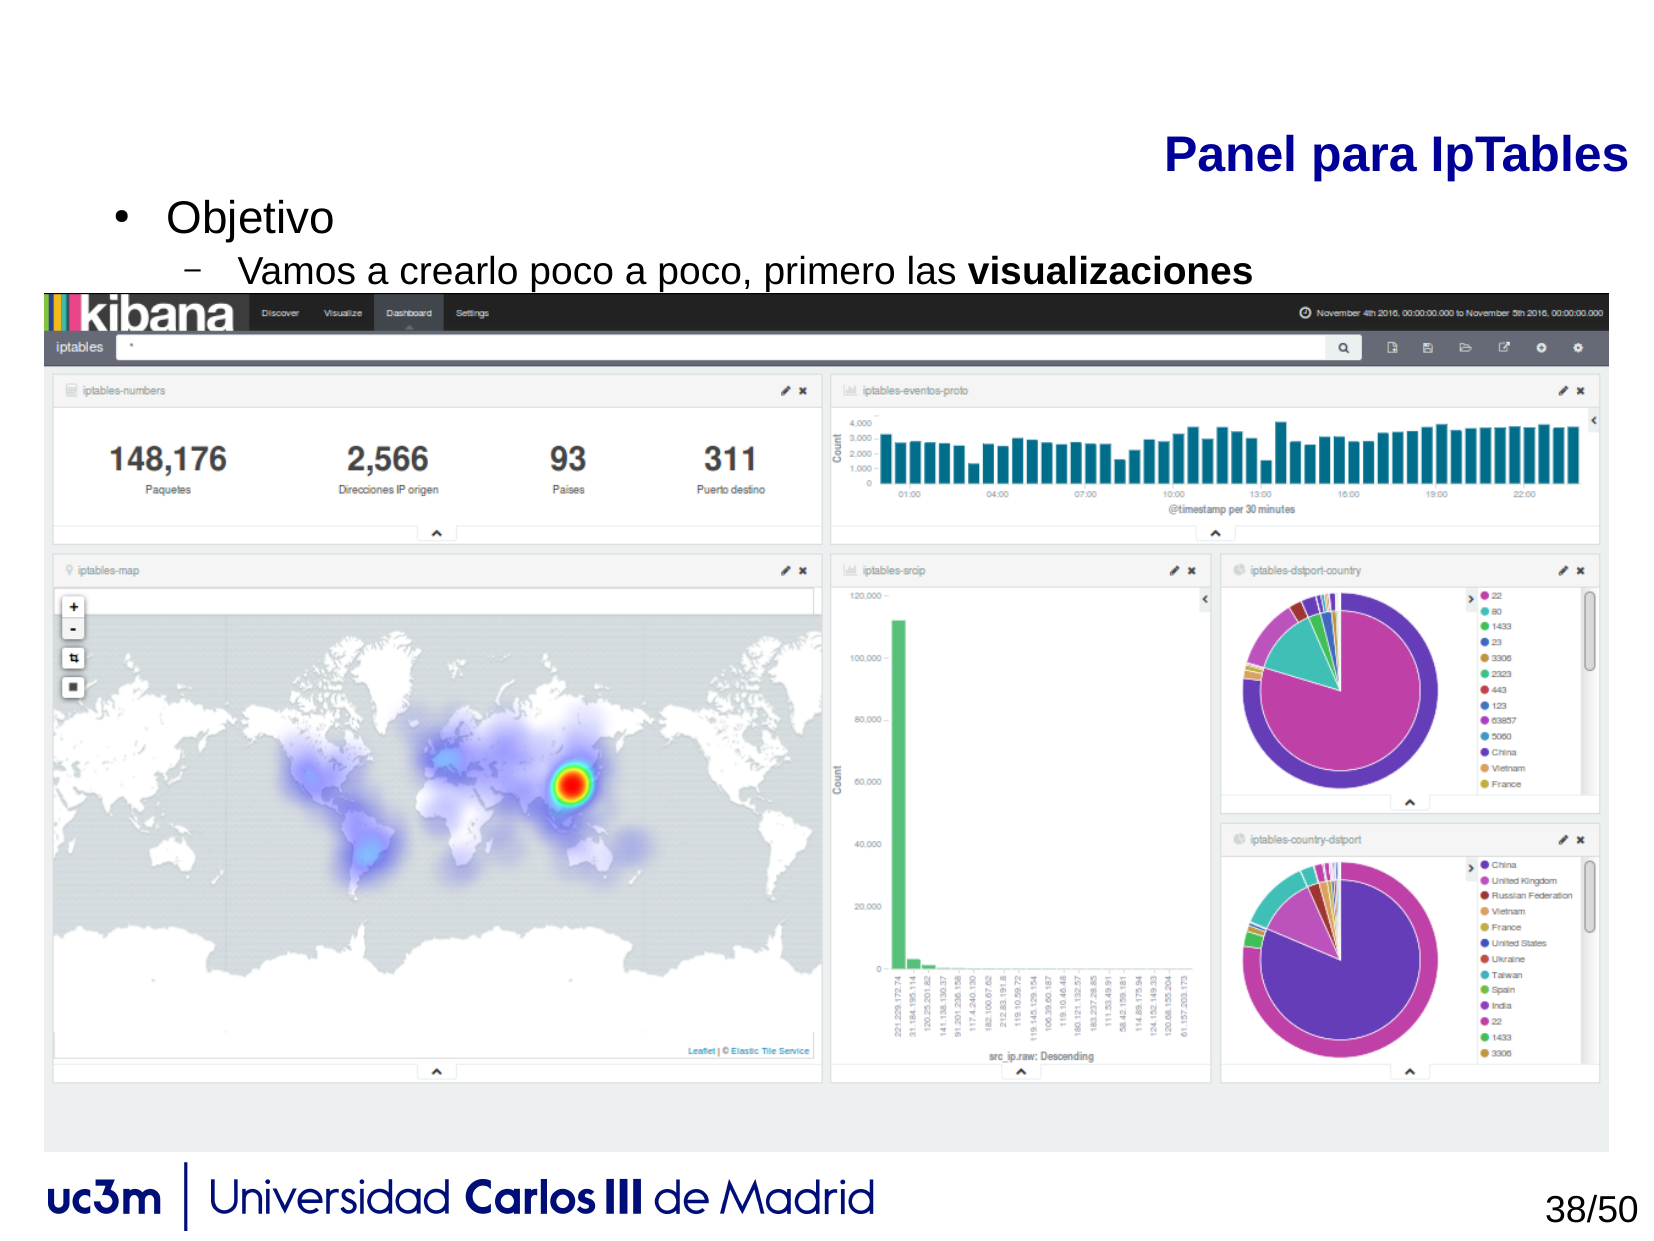

# Panel para IpTables
Objetivo
Vamos a crearlo poco a poco, primero las visualizaciones